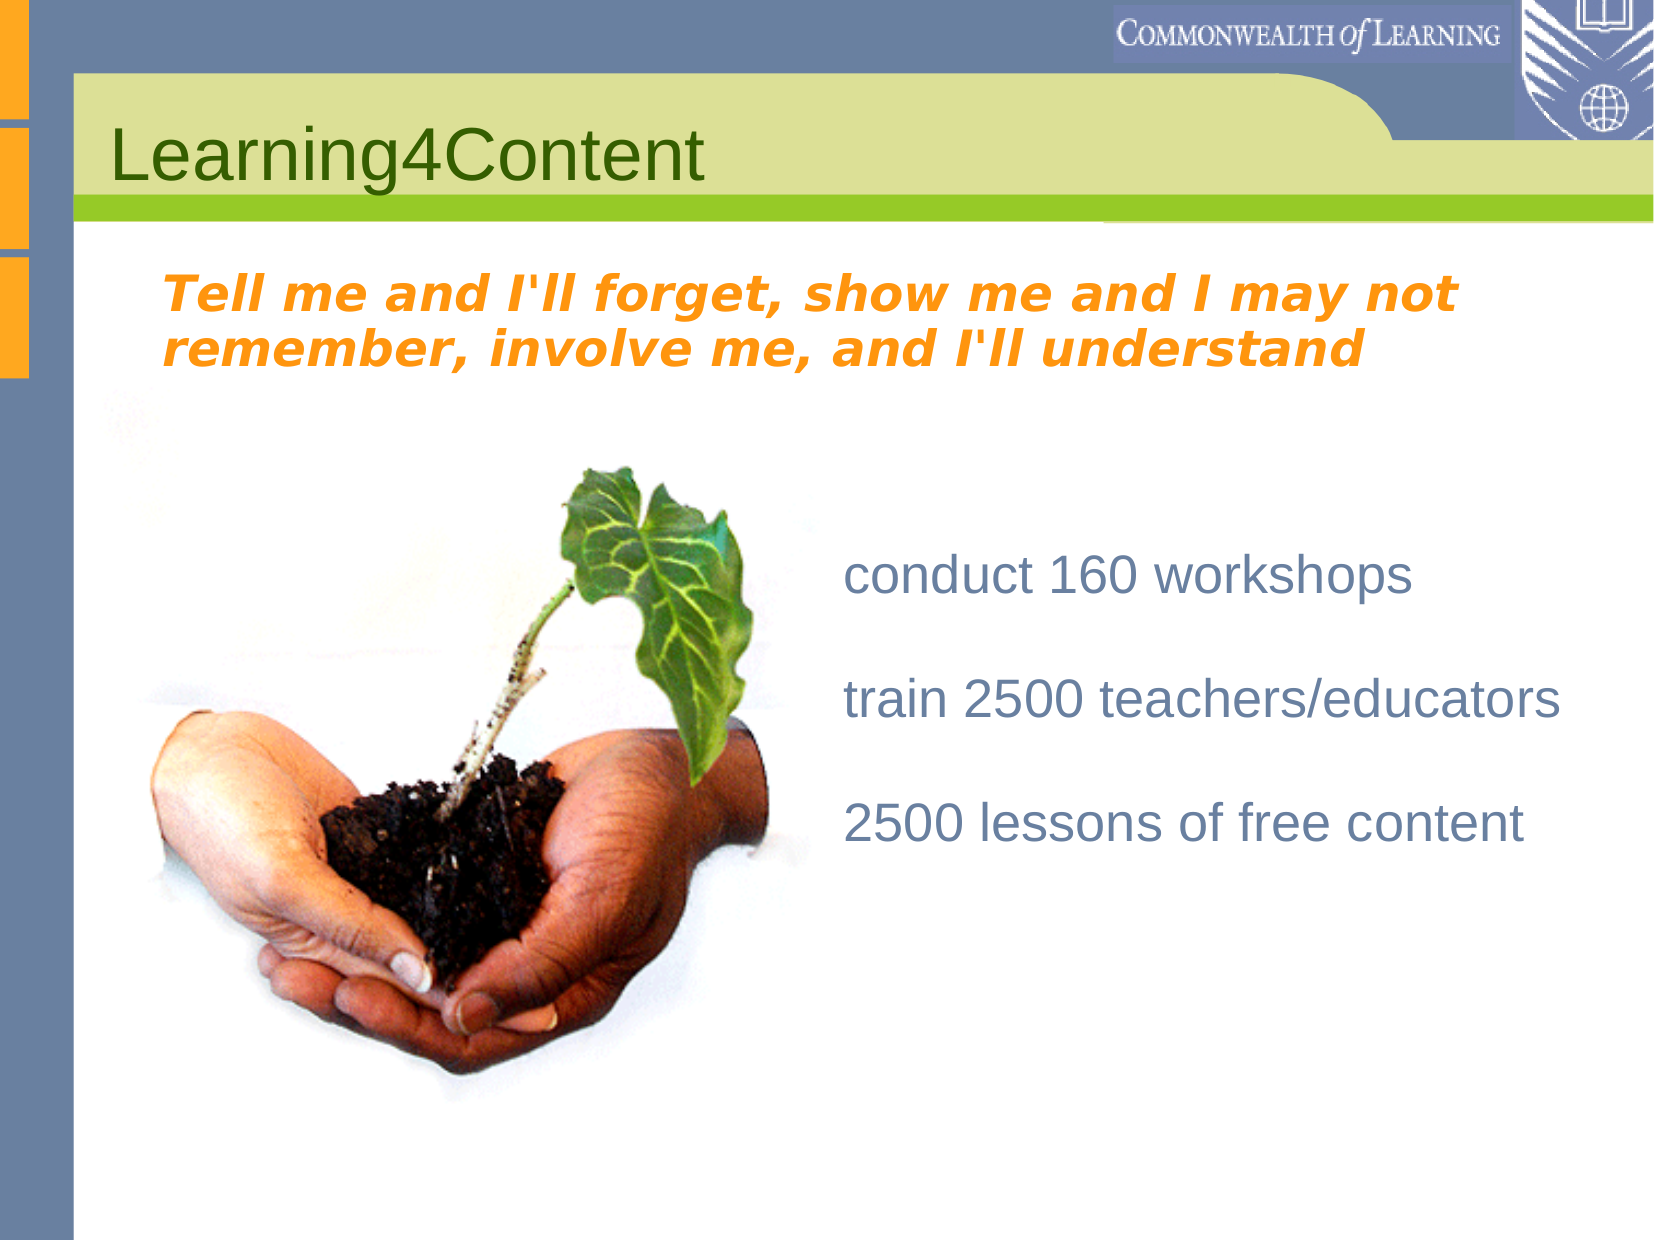

Learning4Content
Tell me and I'll forget, show me and I may not remember, involve me, and I'll understand
conduct 160 workshops
train 2500 teachers/educators
2500 lessons of free content